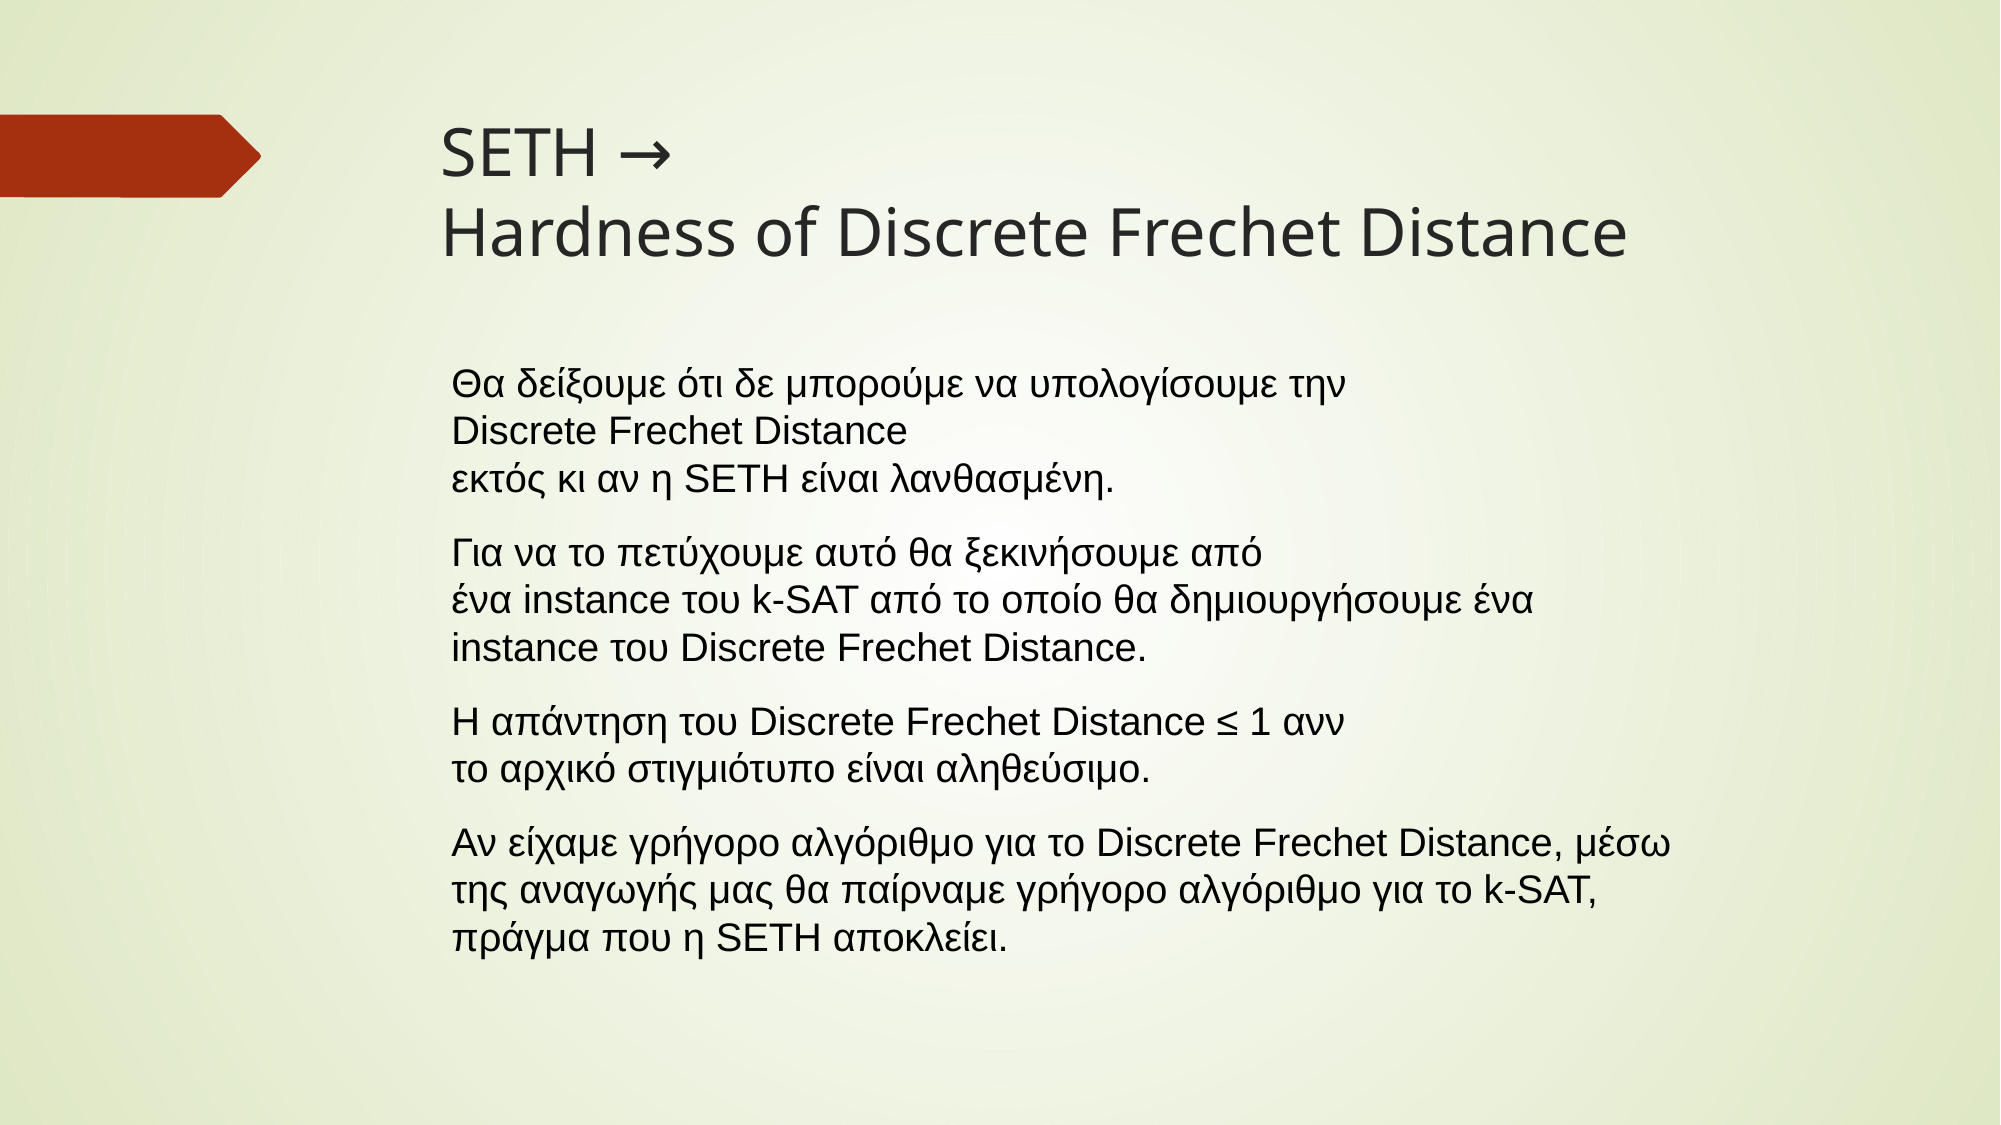

# SETH → Hardness of Discrete Frechet Distance
Θα δείξουμε ότι δε μπορούμε να υπολογίσουμε την
Discrete Frechet Distance
εκτός κι αν η SETH είναι λανθασμένη.
Για να το πετύχουμε αυτό θα ξεκινήσουμε από
ένα instance του k-SAT από το οποίο θα δημιουργήσουμε ένα instance του Discrete Frechet Distance.
Η απάντηση του Discrete Frechet Distance ≤ 1 ανν
το αρχικό στιγμιότυπο είναι αληθεύσιμο.
Αν είχαμε γρήγορο αλγόριθμο για το Discrete Frechet Distance, μέσω της αναγωγής μας θα παίρναμε γρήγορο αλγόριθμο για το k-SAT, πράγμα που η SETH αποκλείει.